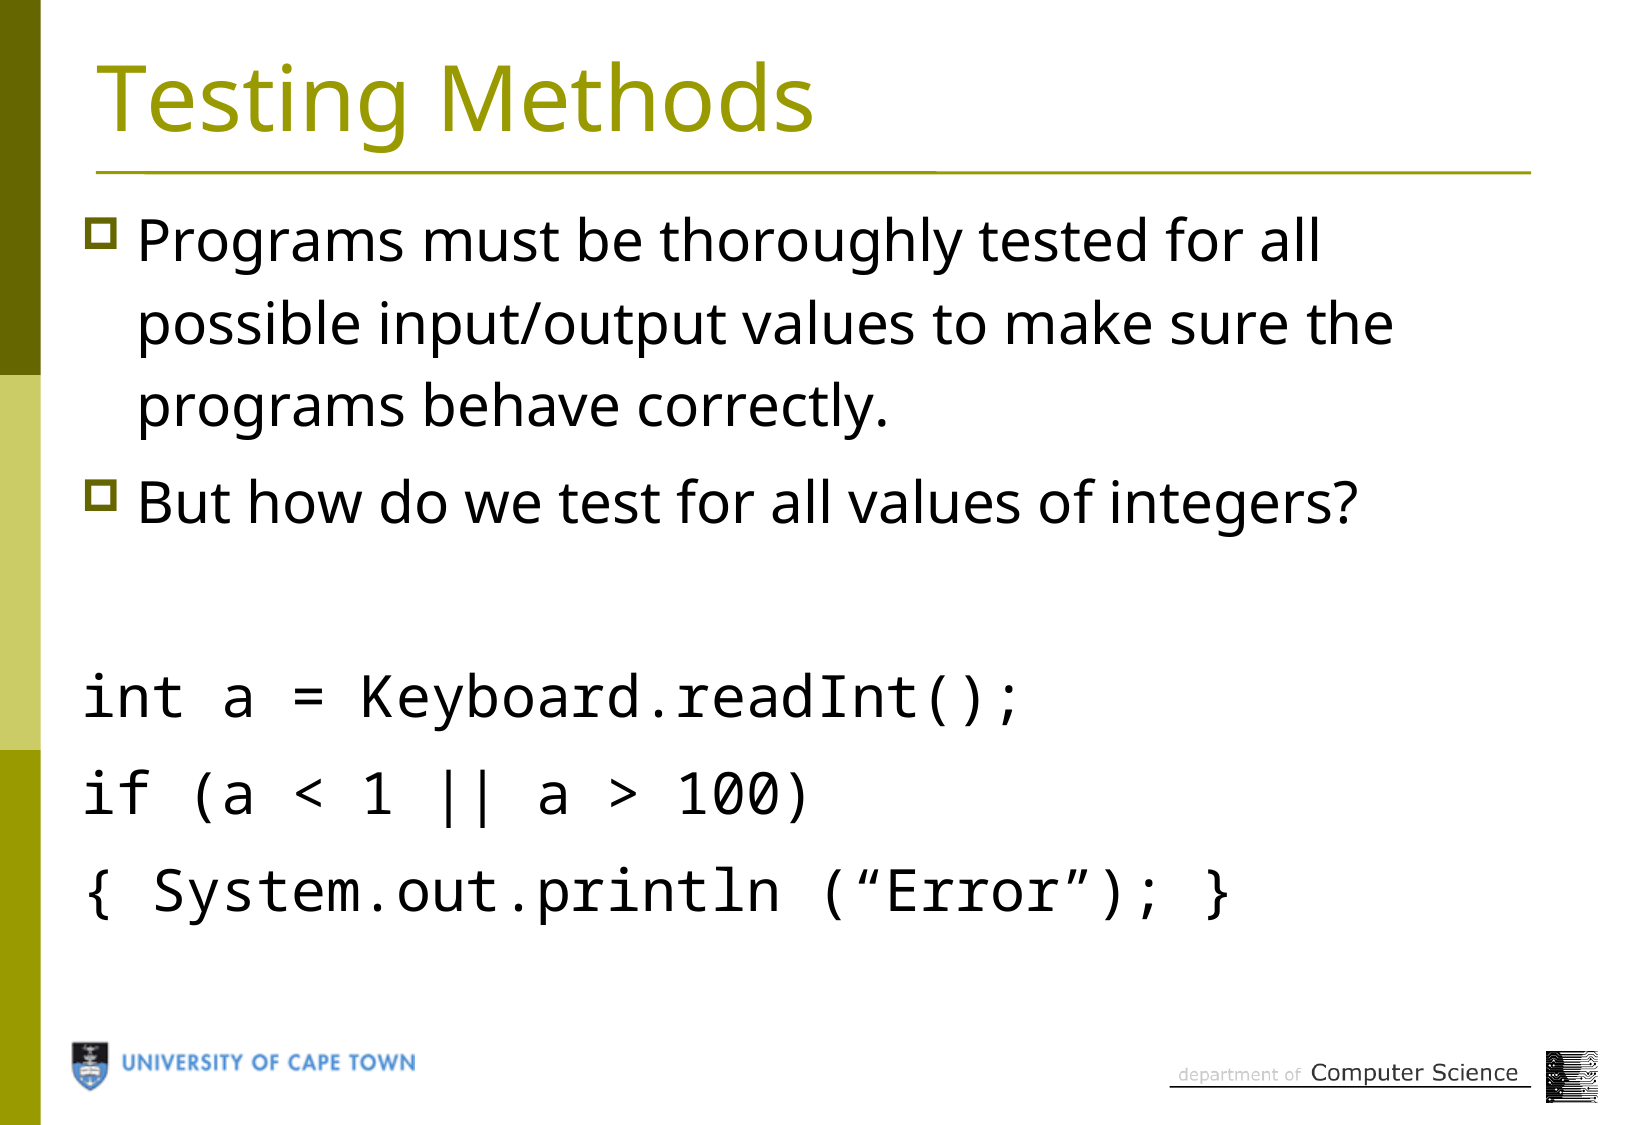

# Testing Methods
Programs must be thoroughly tested for all possible input/output values to make sure the programs behave correctly.
But how do we test for all values of integers?
int a = Keyboard.readInt();
if (a < 1 || a > 100)
{ System.out.println (“Error”); }